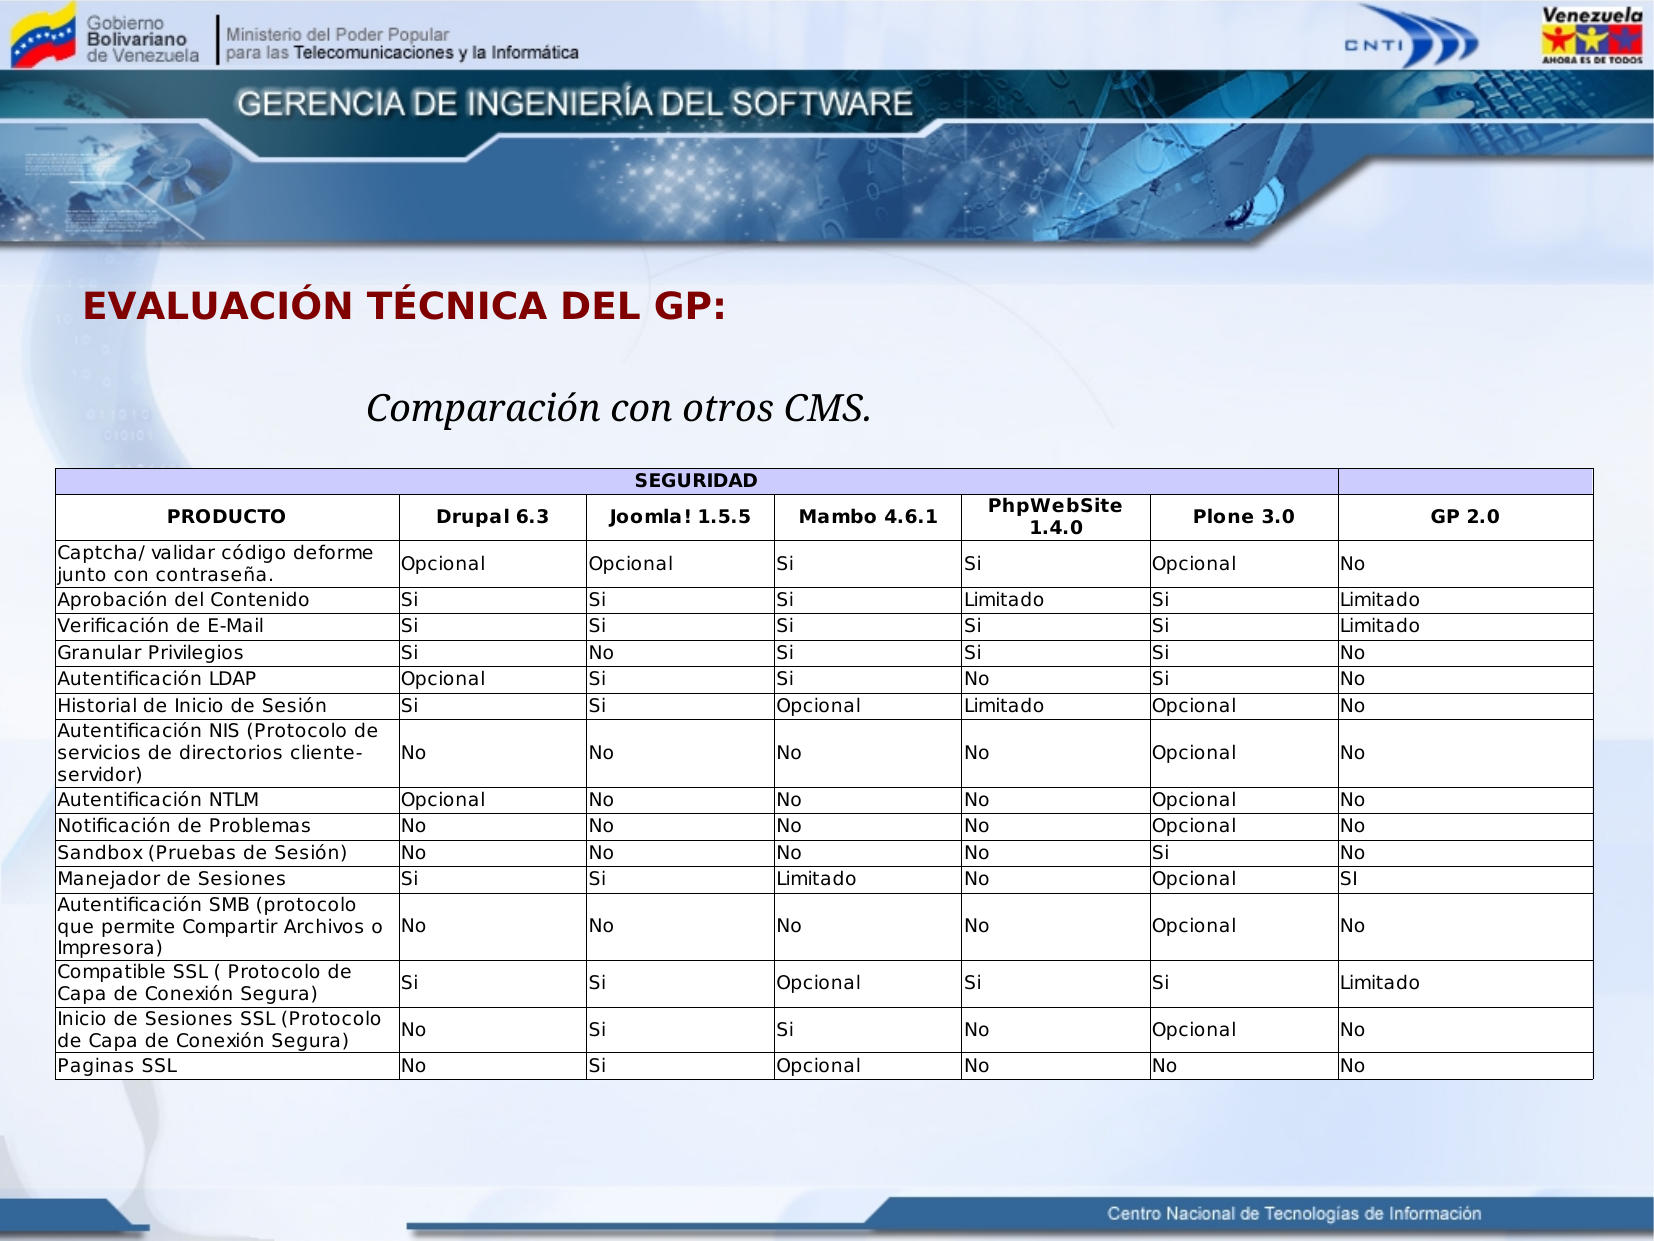

EVALUACIÓN TÉCNICA DEL GP:
# Comparación con otros CMS.